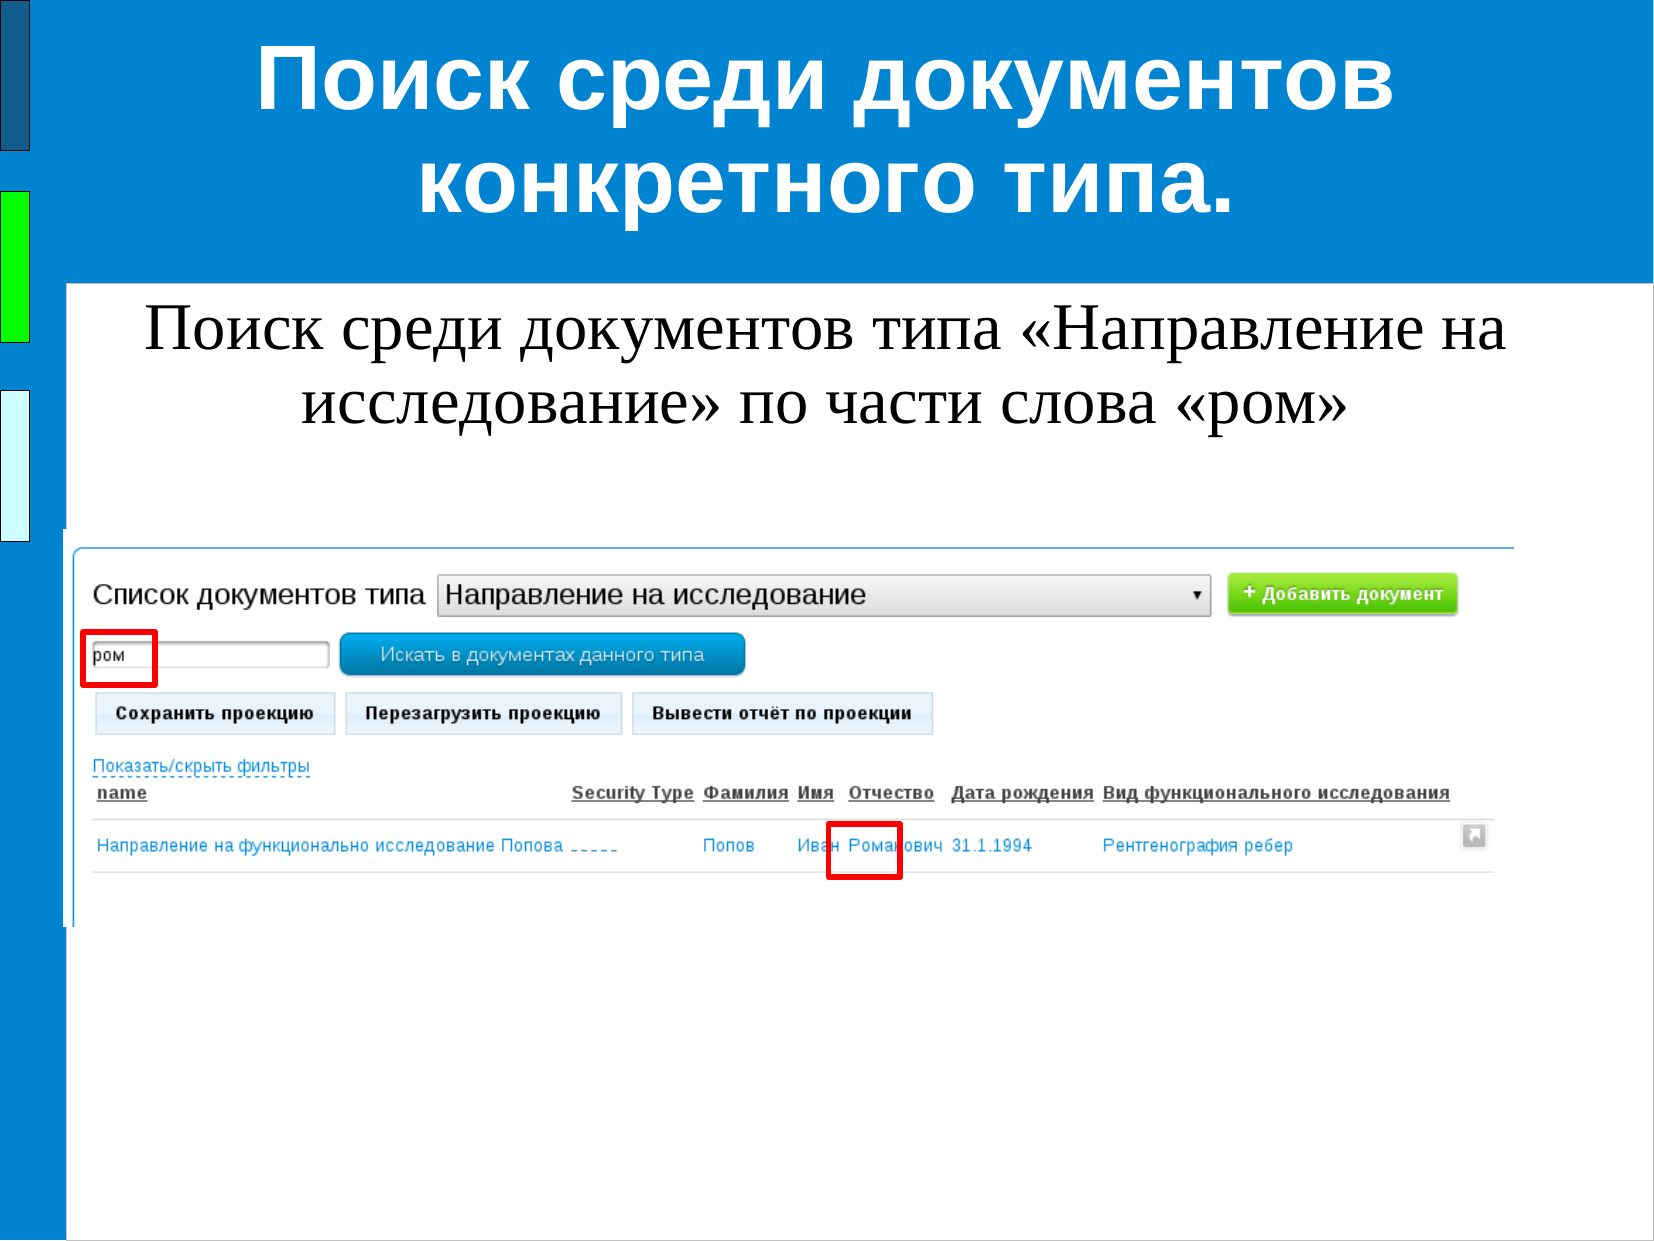

# Поиск среди документов конкретного типа.
Поиск среди документов типа «Направление на исследование» по части слова «ром»
ООО "Альфа-Интегрум", 2013г.